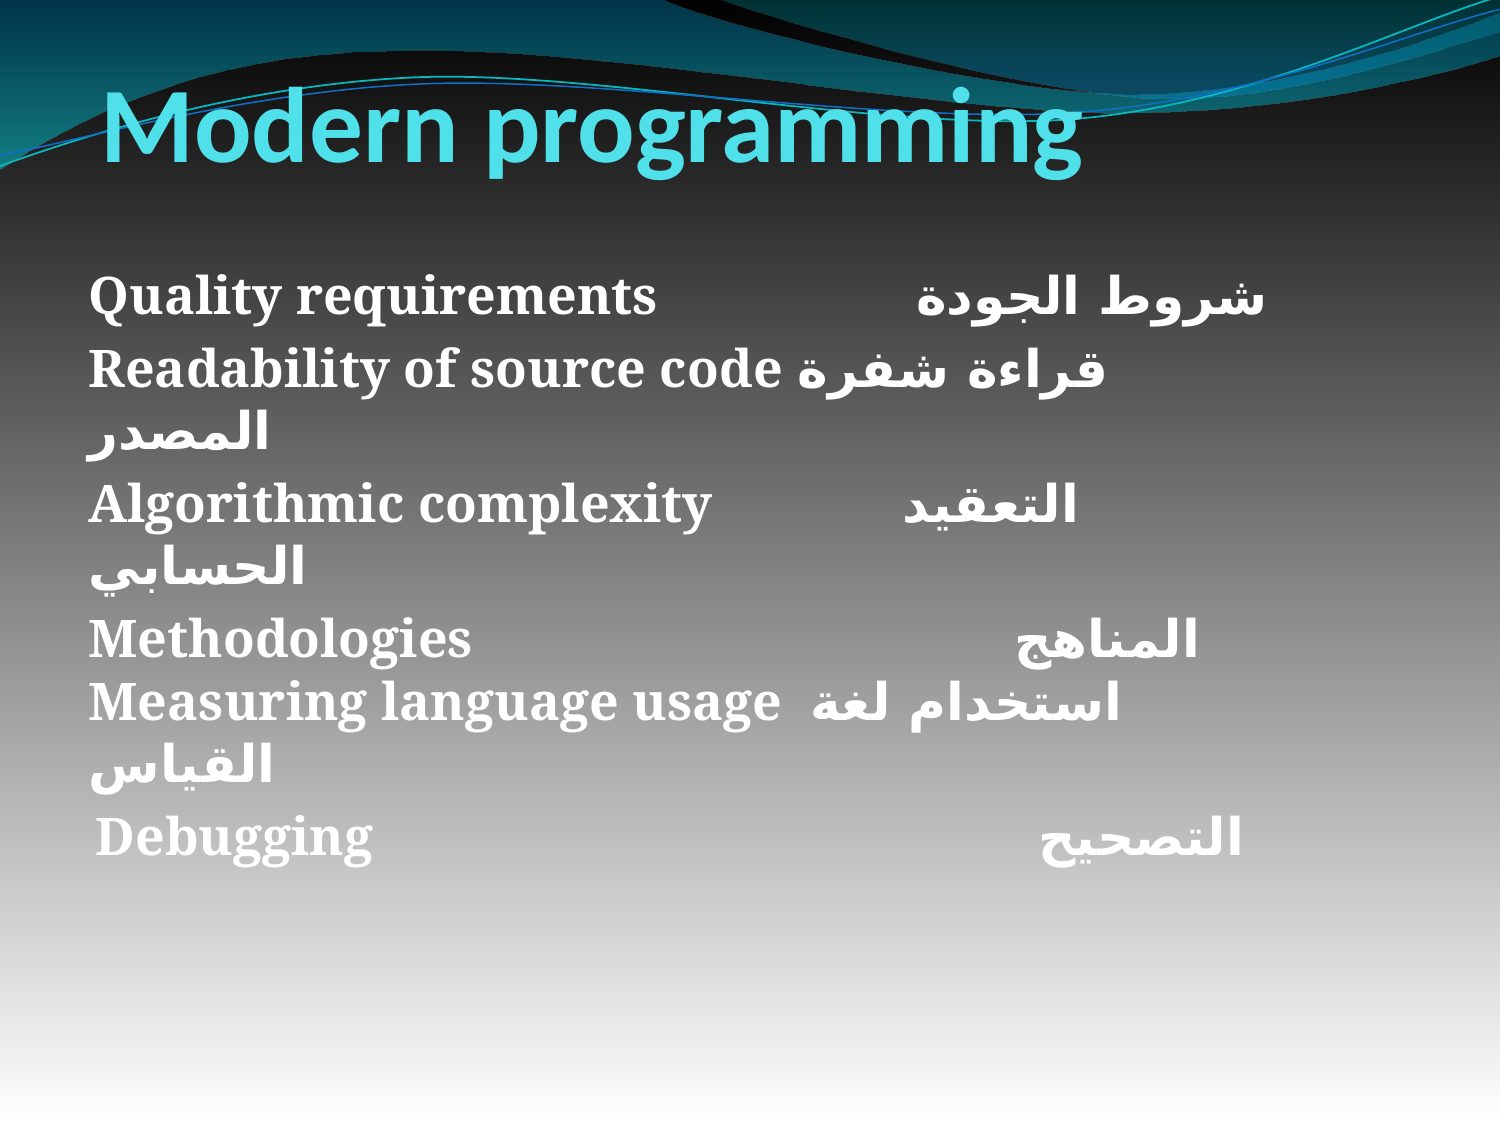

# Modern programming
Quality requirements شروط الجودة
Readability of source code قراءة شفرة المصدر
Algorithmic complexity التعقيد الحسابي
Methodologies المناهج Measuring language usage استخدام لغة القياس
التصحيح  Debugging